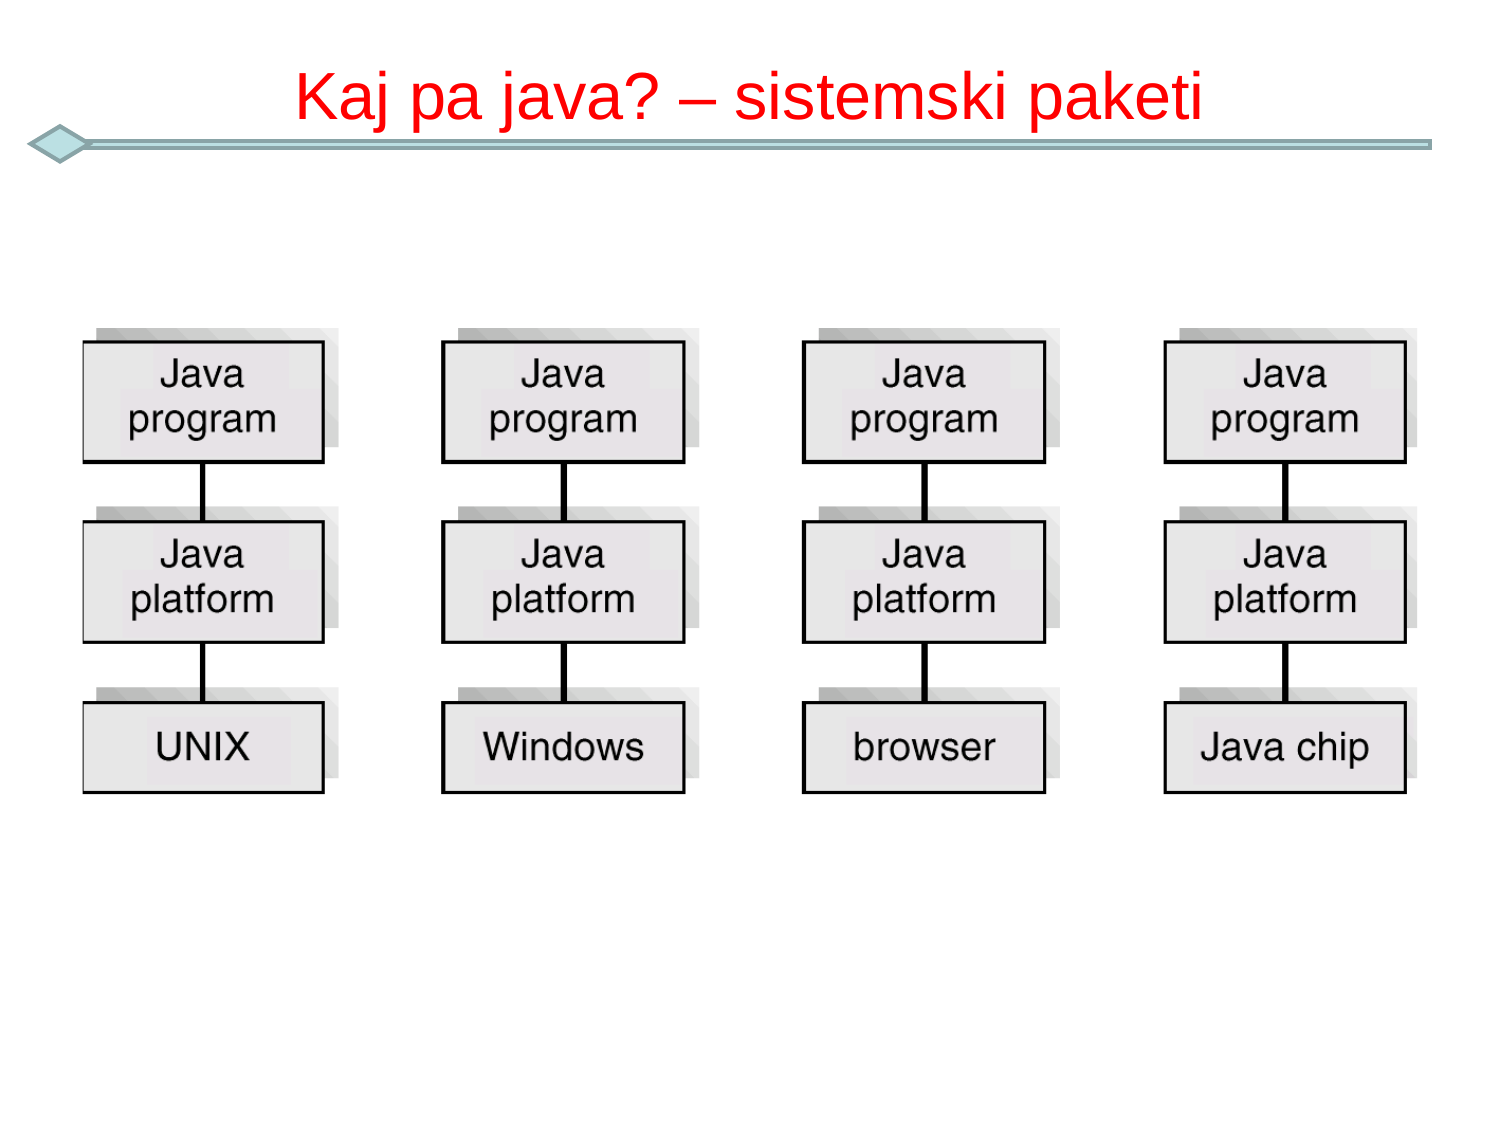

# Kaj pa java? – sistemski paketi